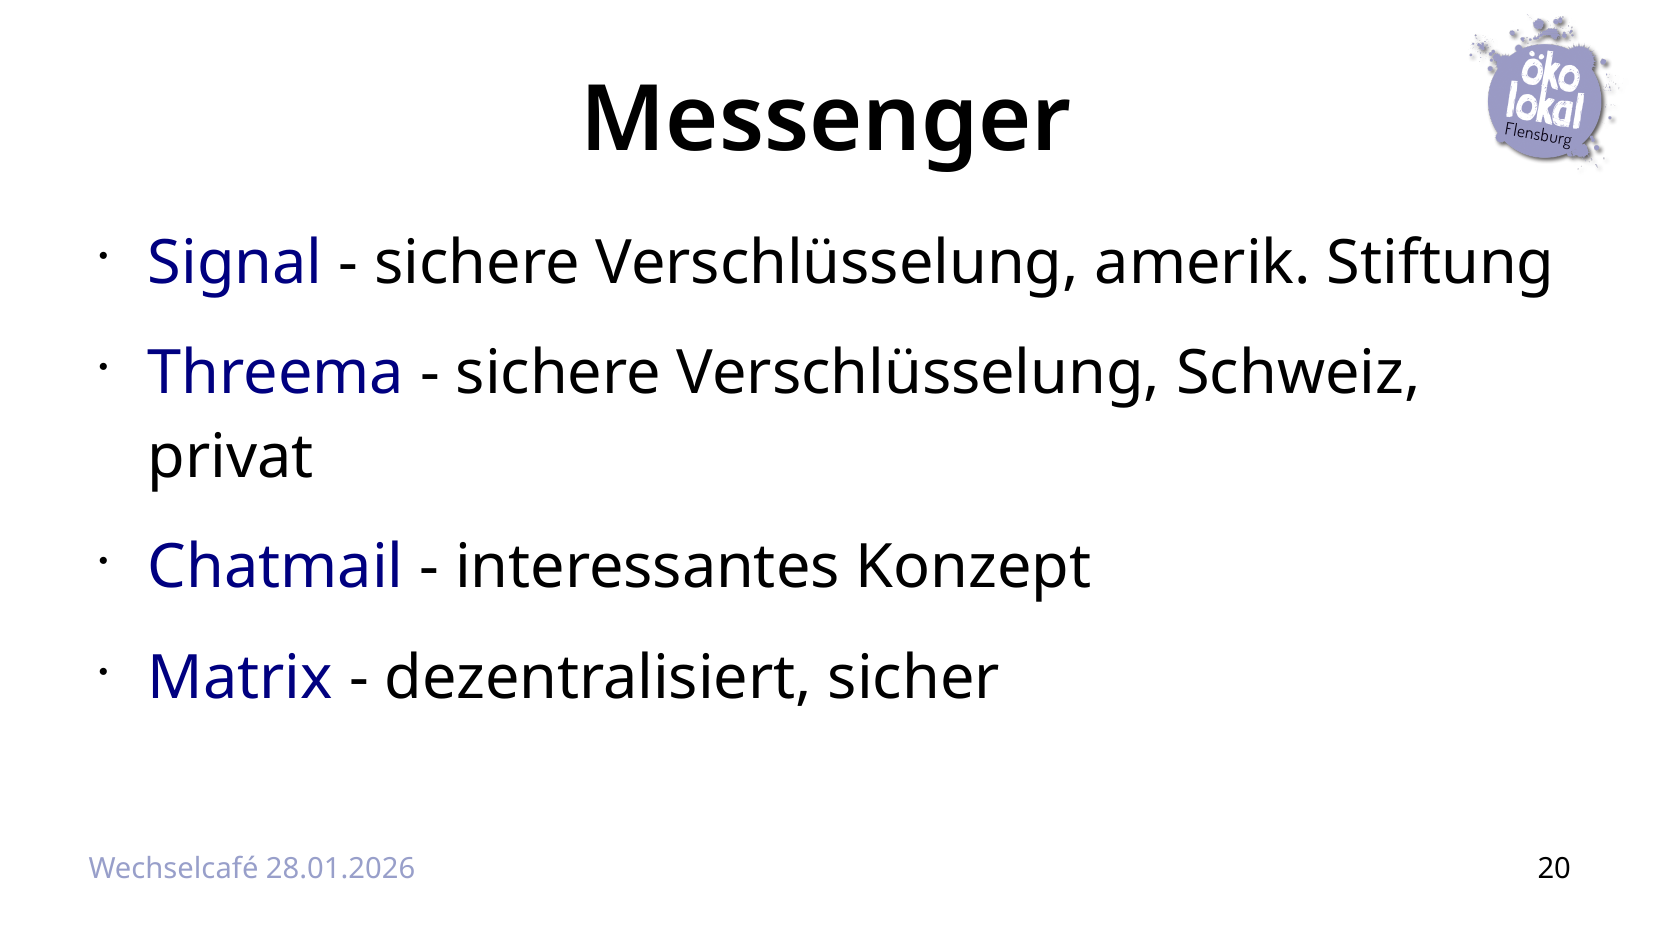

# Messenger
Signal - sichere Verschlüsselung, amerik. Stiftung
Threema - sichere Verschlüsselung, Schweiz, privat
Chatmail - interessantes Konzept
Matrix - dezentralisiert, sicher